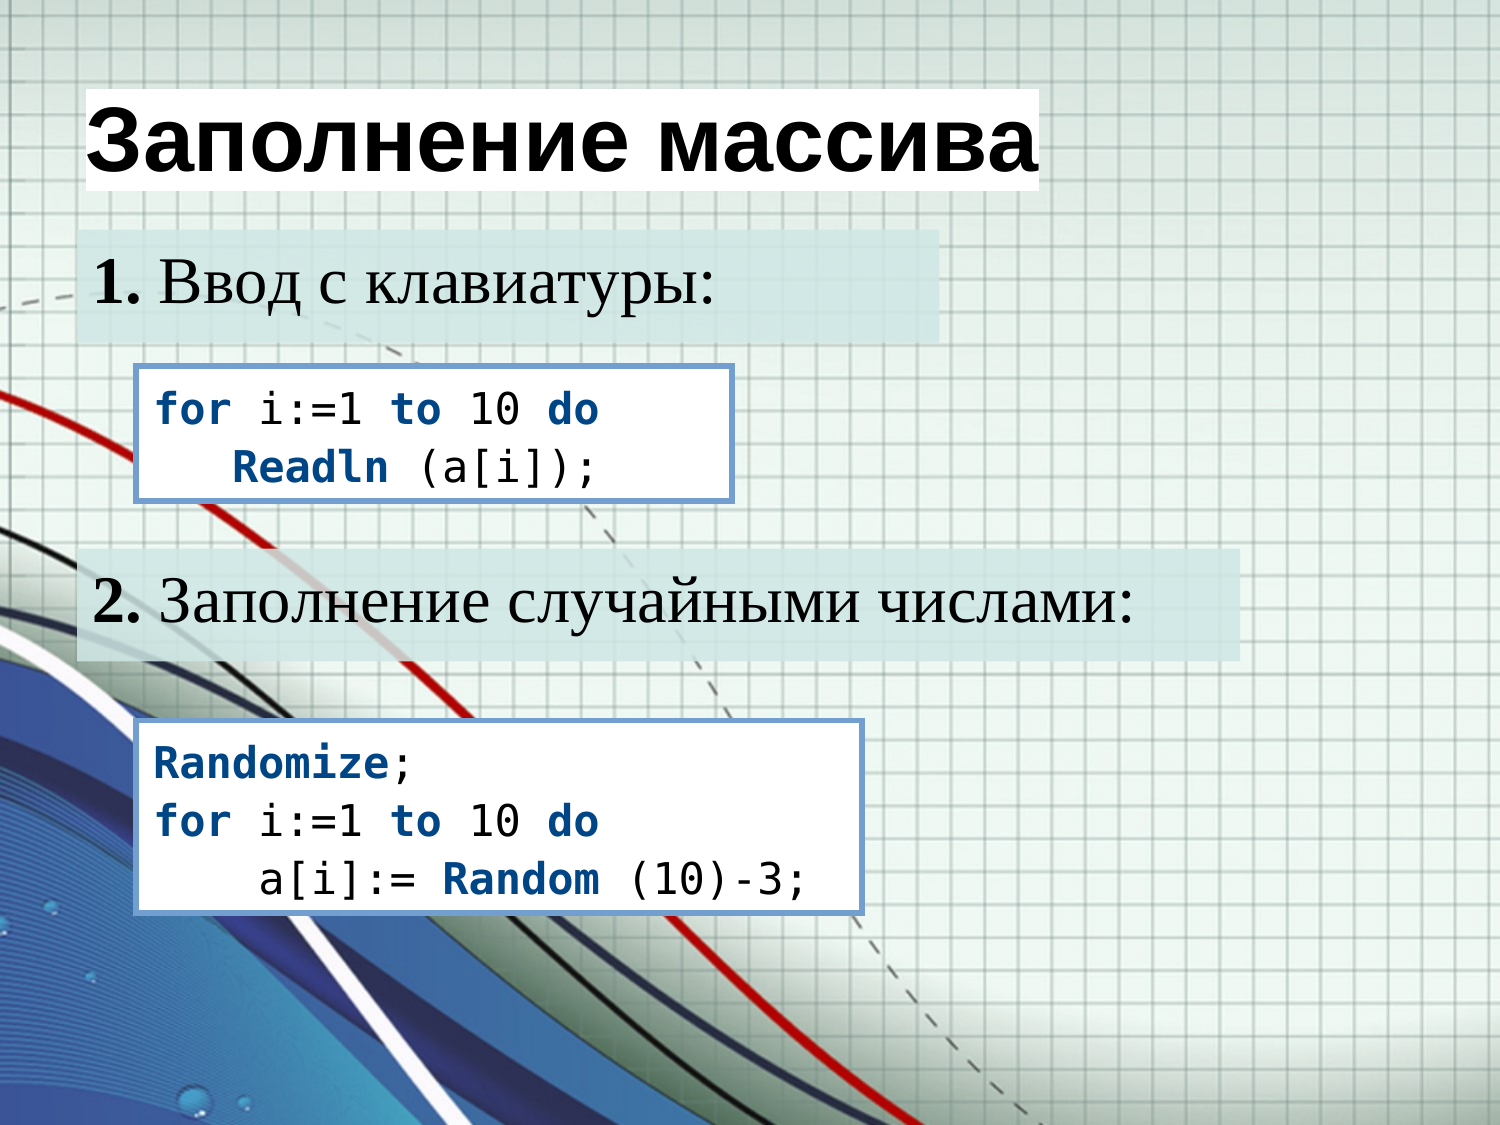

# Заполнение массива
1. Ввод с клавиатуры:
for i:=1 to 10 do
 Readln (a[i]);
2. Заполнение случайными числами:
Randomize;
for i:=1 to 10 do
 a[i]:= Random (10)-3;